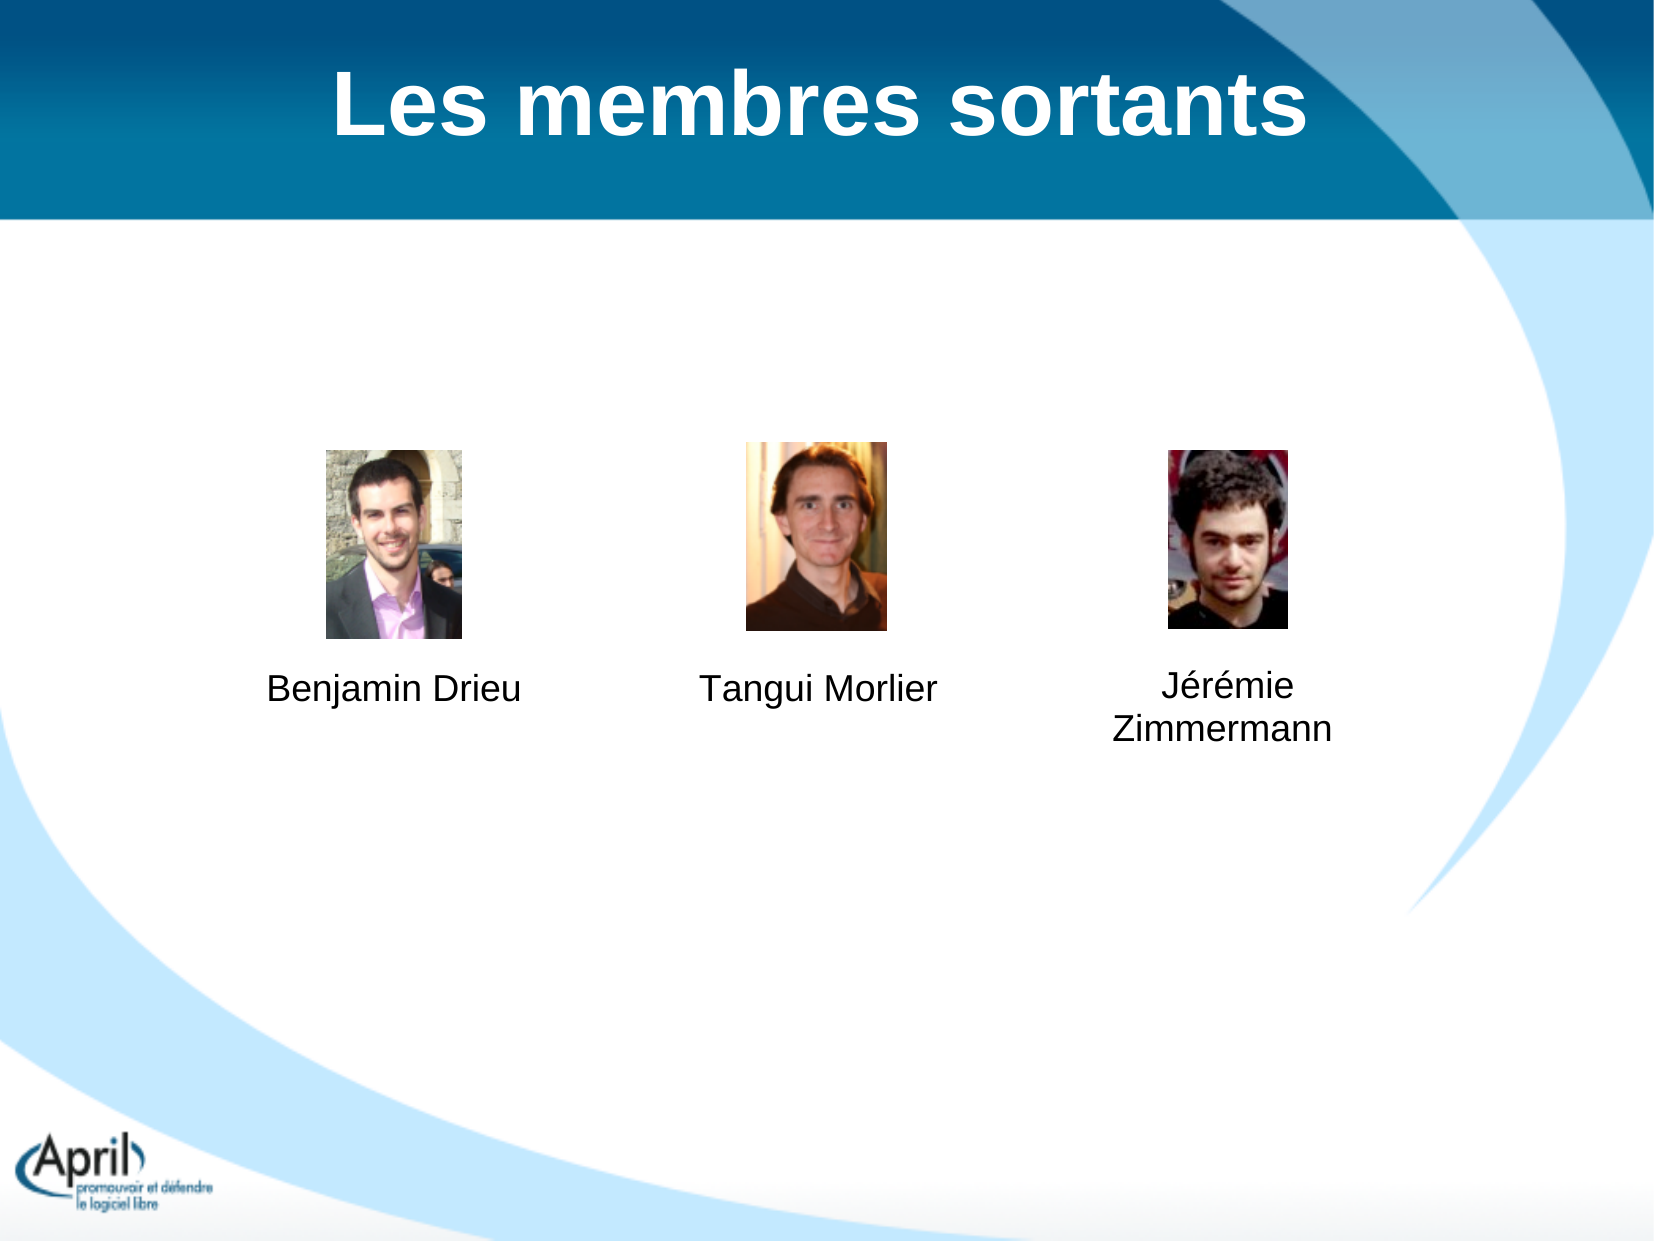

# Les membres sortants
Jérémie
Zimmermann
Benjamin Drieu
Tangui Morlier